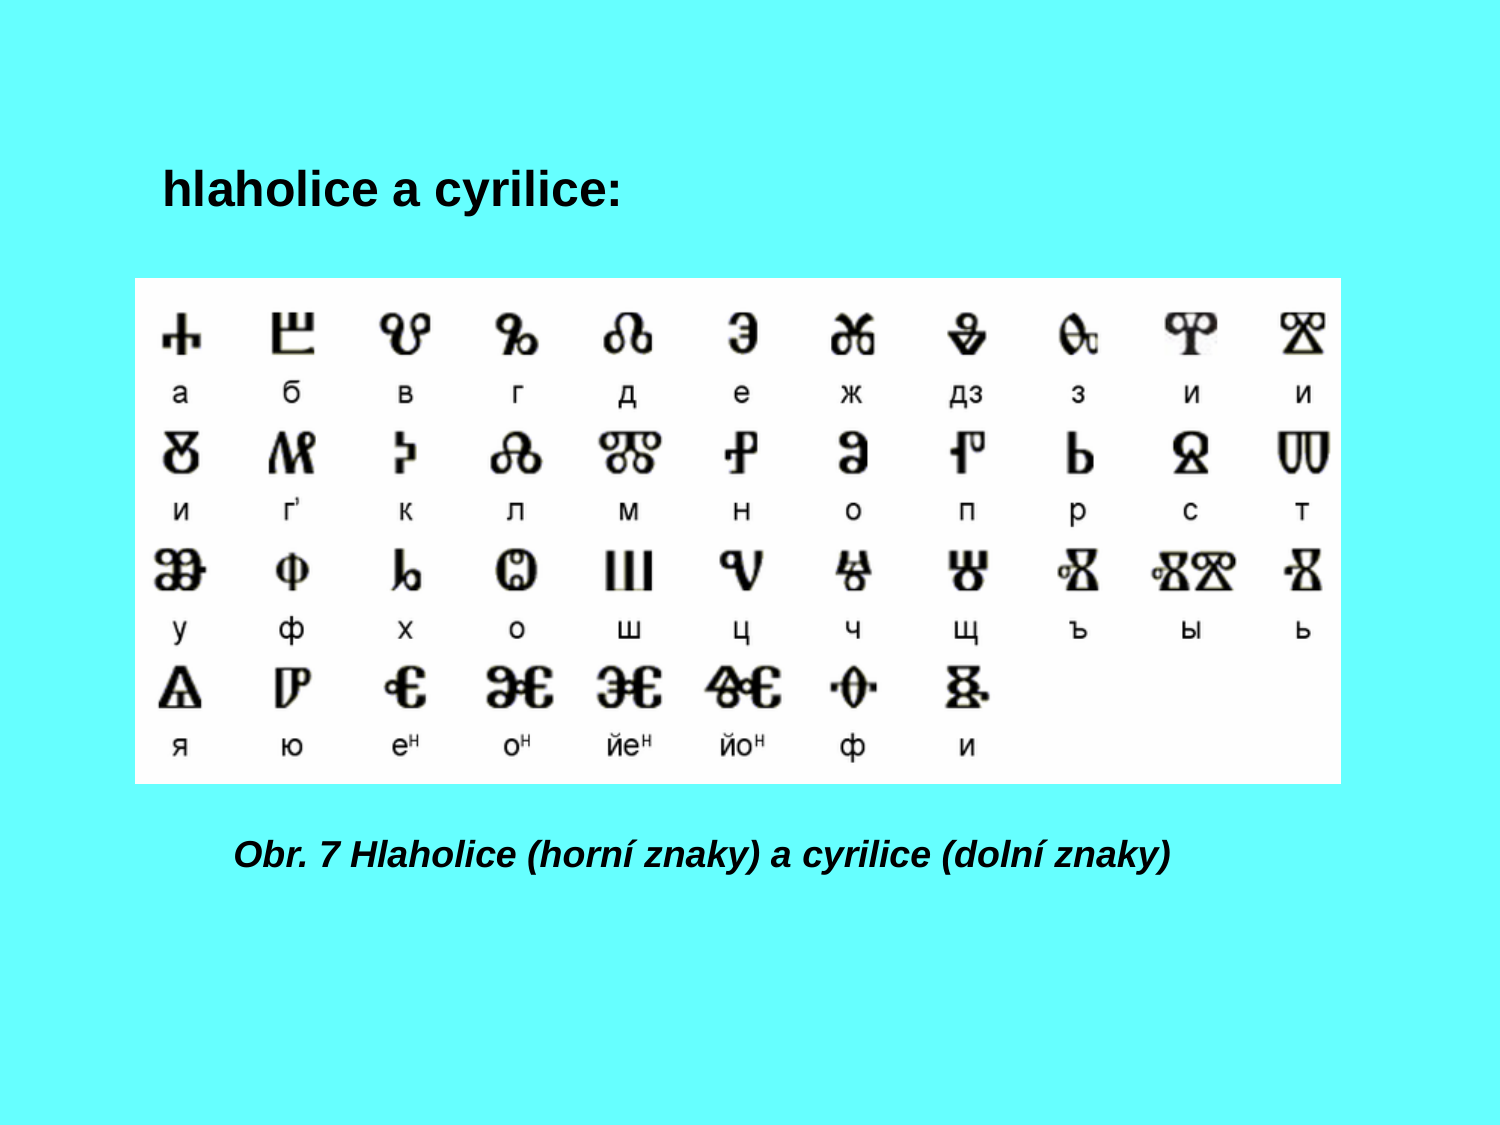

hlaholice a cyrilice:
Obr. 7 Hlaholice (horní znaky) a cyrilice (dolní znaky)